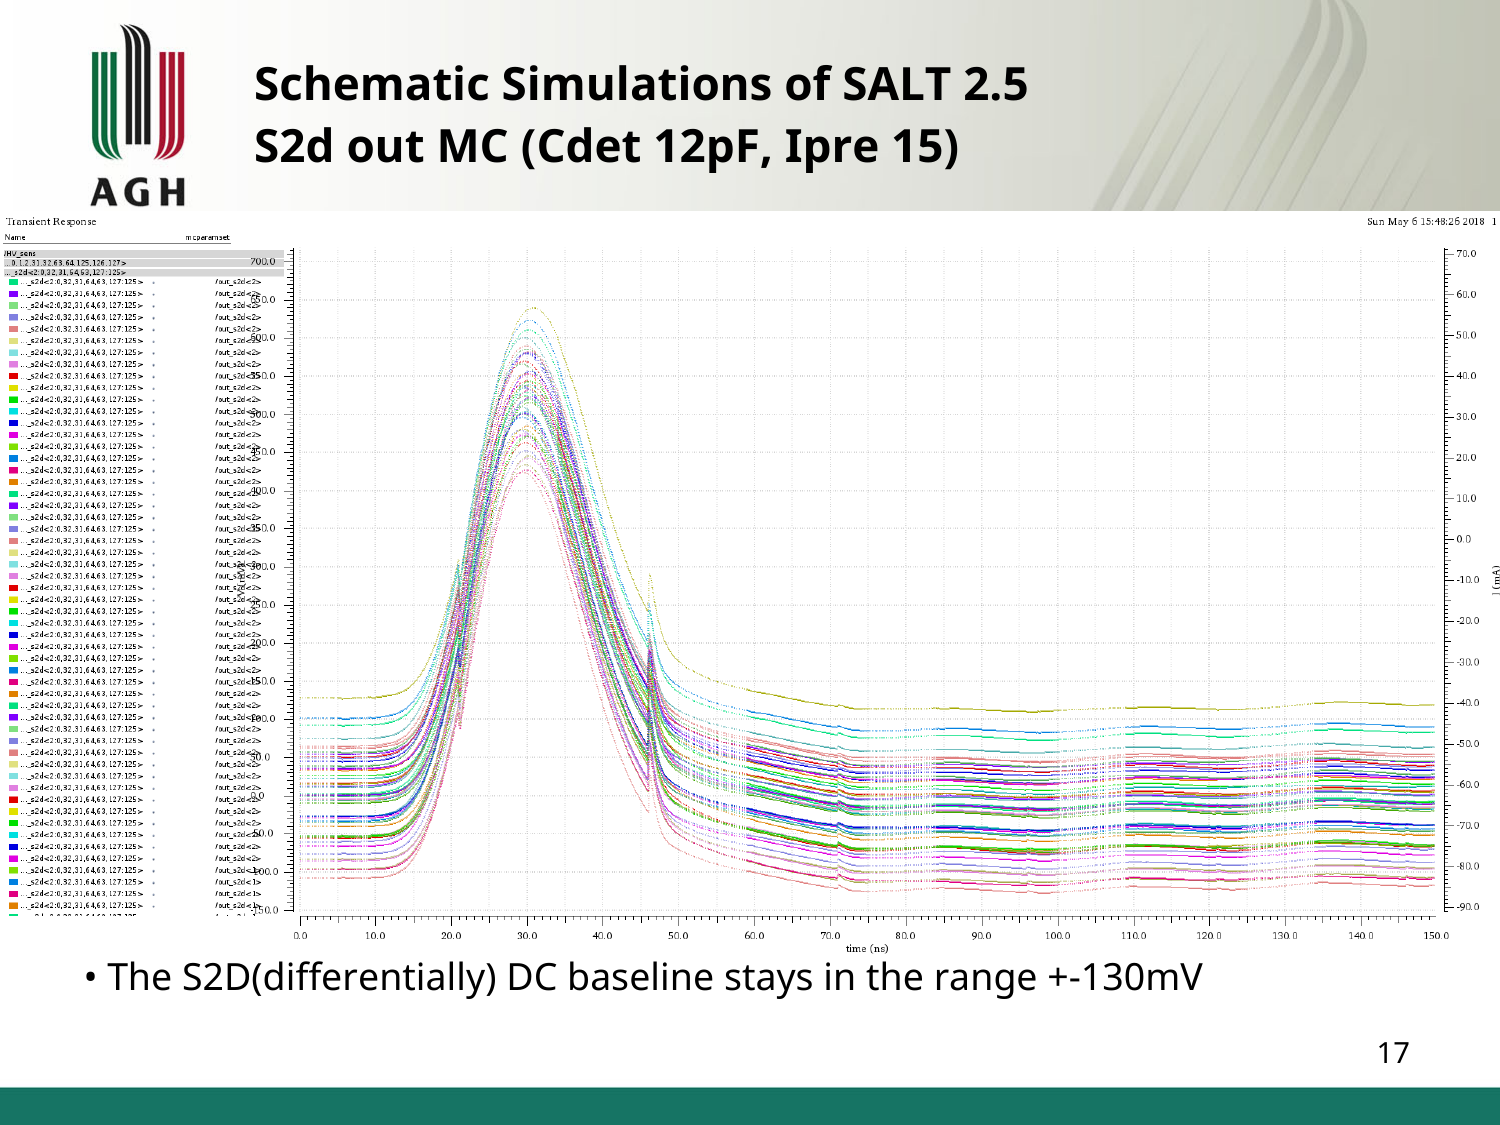

Schematic Simulations of SALT 2.5
S2d out MC (Cdet 12pF, Ipre 15)
# The S2D(differentially) DC baseline stays in the range +-130mV
17